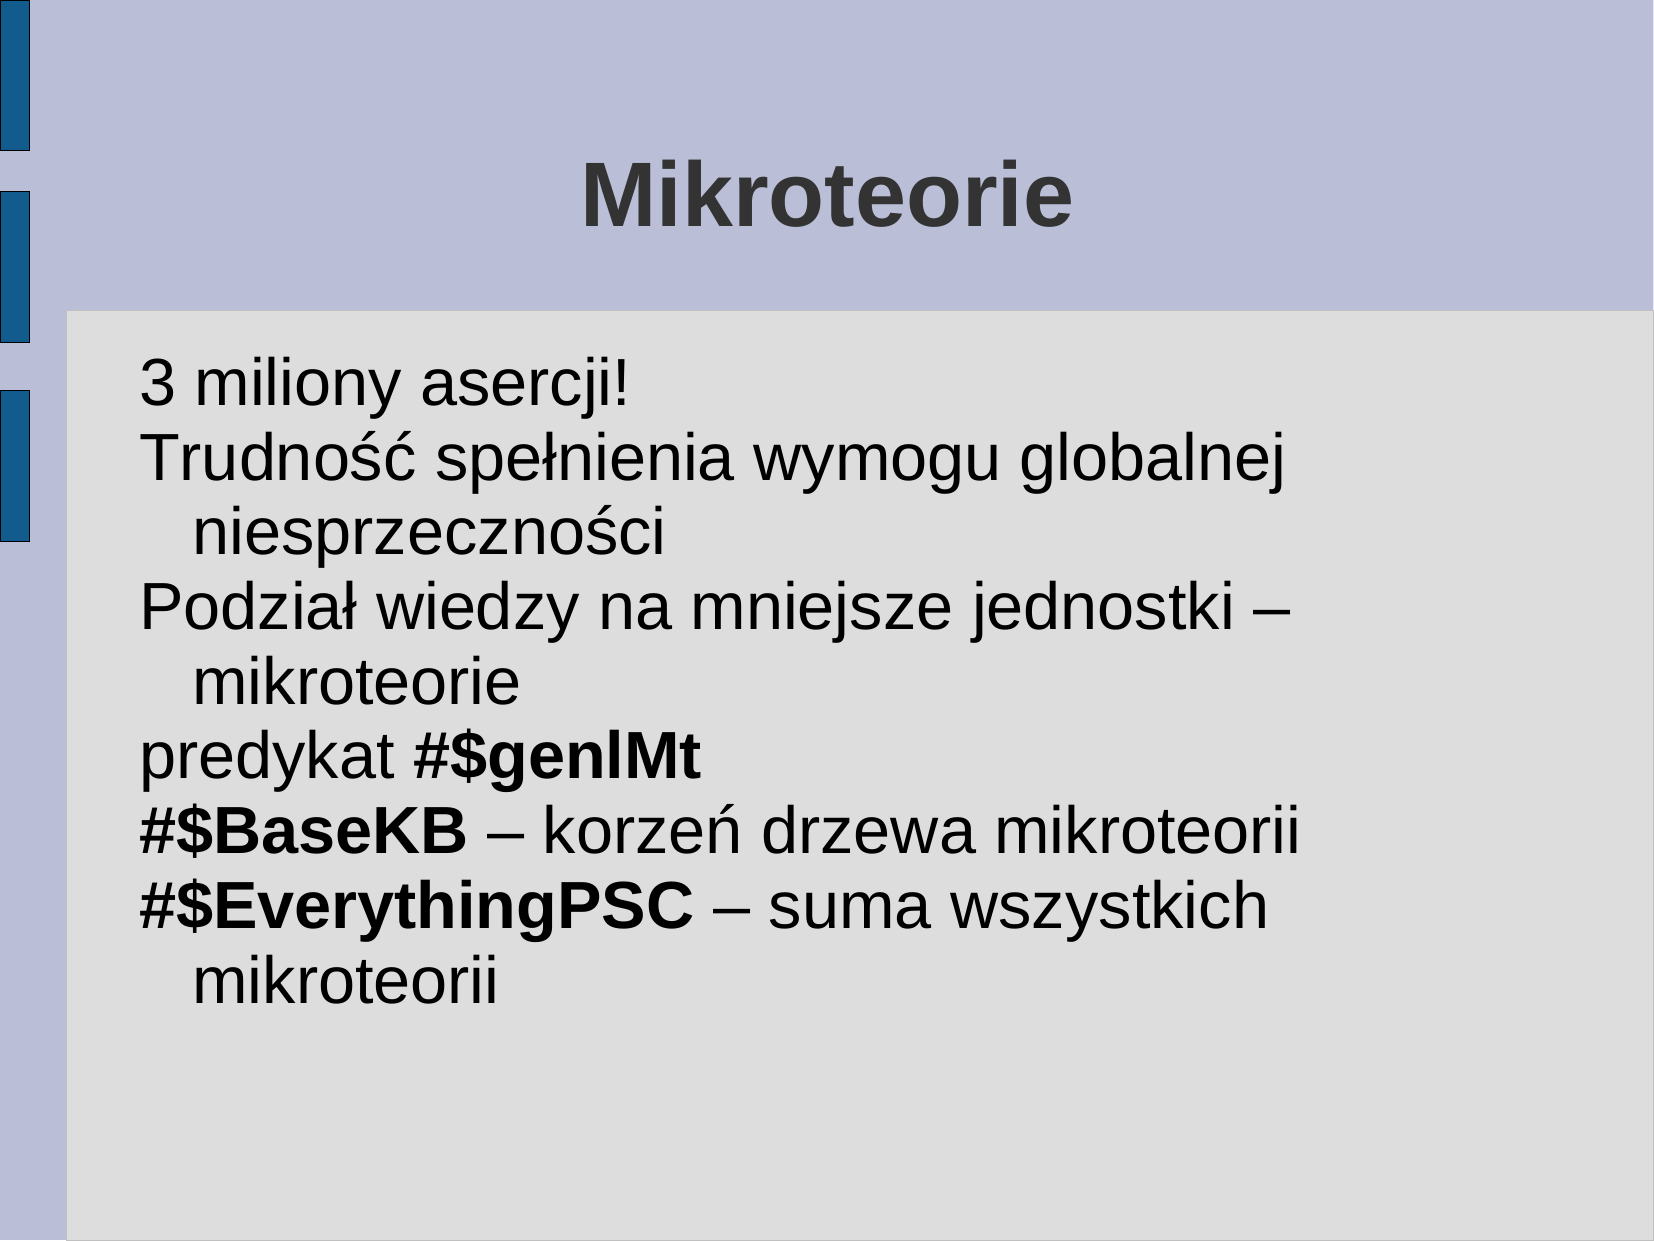

# Mikroteorie
3 miliony asercji!
Trudność spełnienia wymogu globalnej niesprzeczności
Podział wiedzy na mniejsze jednostki – mikroteorie
predykat #$genlMt
#$BaseKB – korzeń drzewa mikroteorii
#$EverythingPSC – suma wszystkich mikroteorii